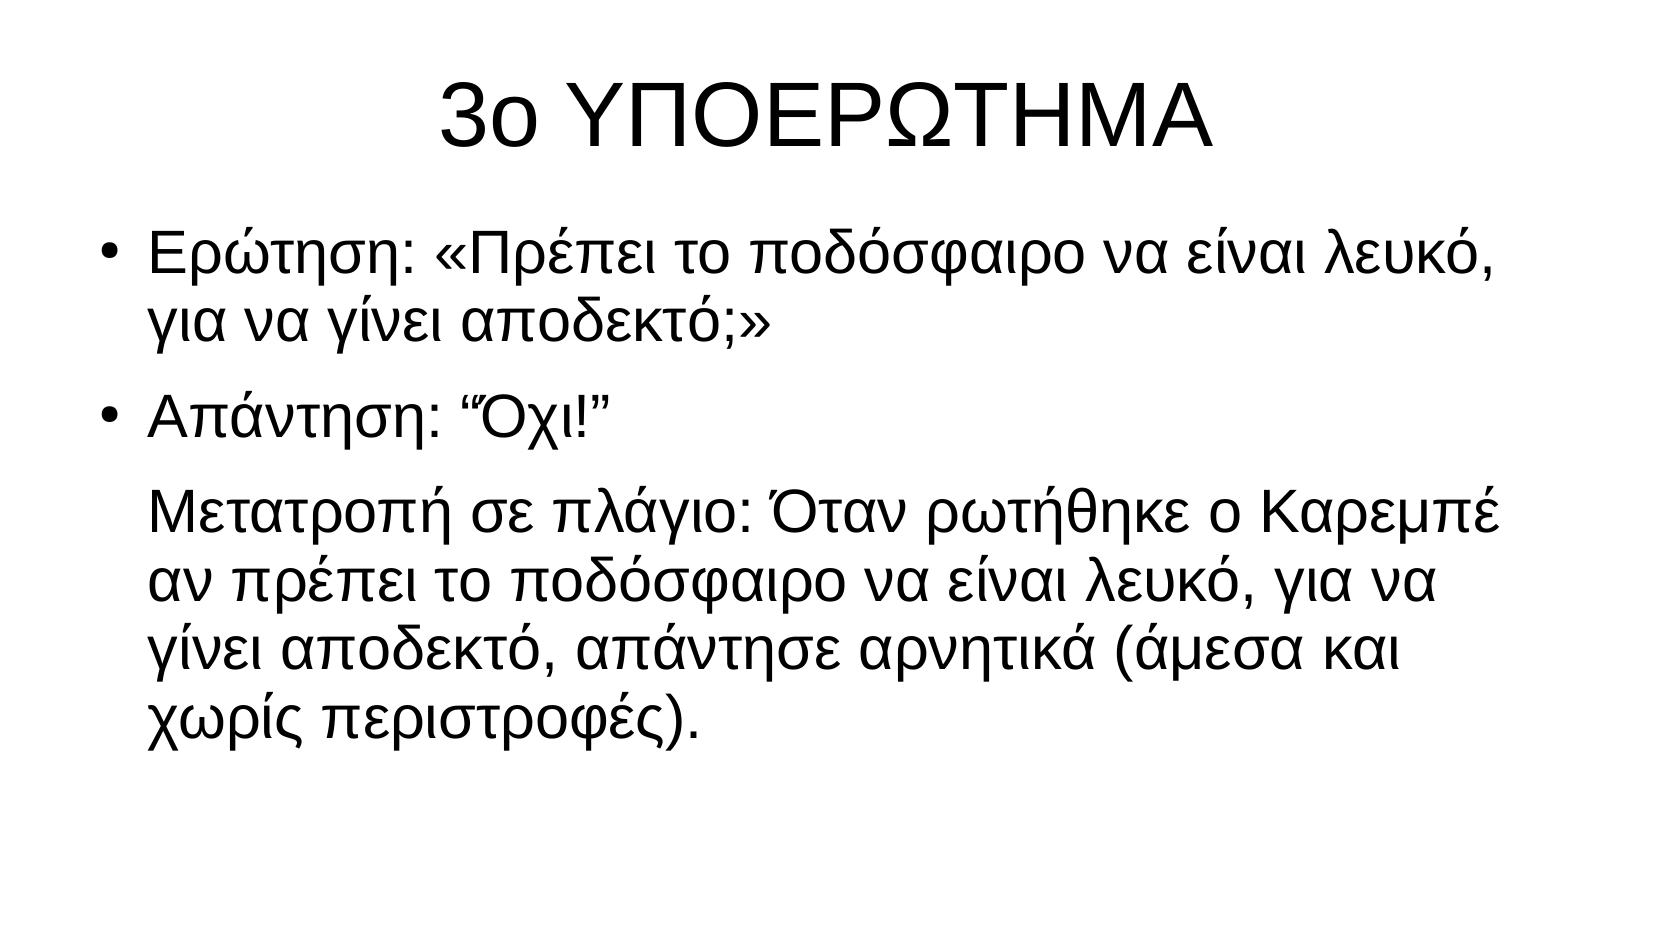

# 3ο ΥΠΟΕΡΩΤΗΜΑ
Ερώτηση: «Πρέπει το ποδόσφαιρο να είναι λευκό, για να γίνει αποδεκτό;»
Απάντηση: “Όχι!”
Μετατροπή σε πλάγιο: Όταν ρωτήθηκε ο Καρεμπέ αν πρέπει το ποδόσφαιρο να είναι λευκό, για να γίνει αποδεκτό, απάντησε αρνητικά (άμεσα και χωρίς περιστροφές).